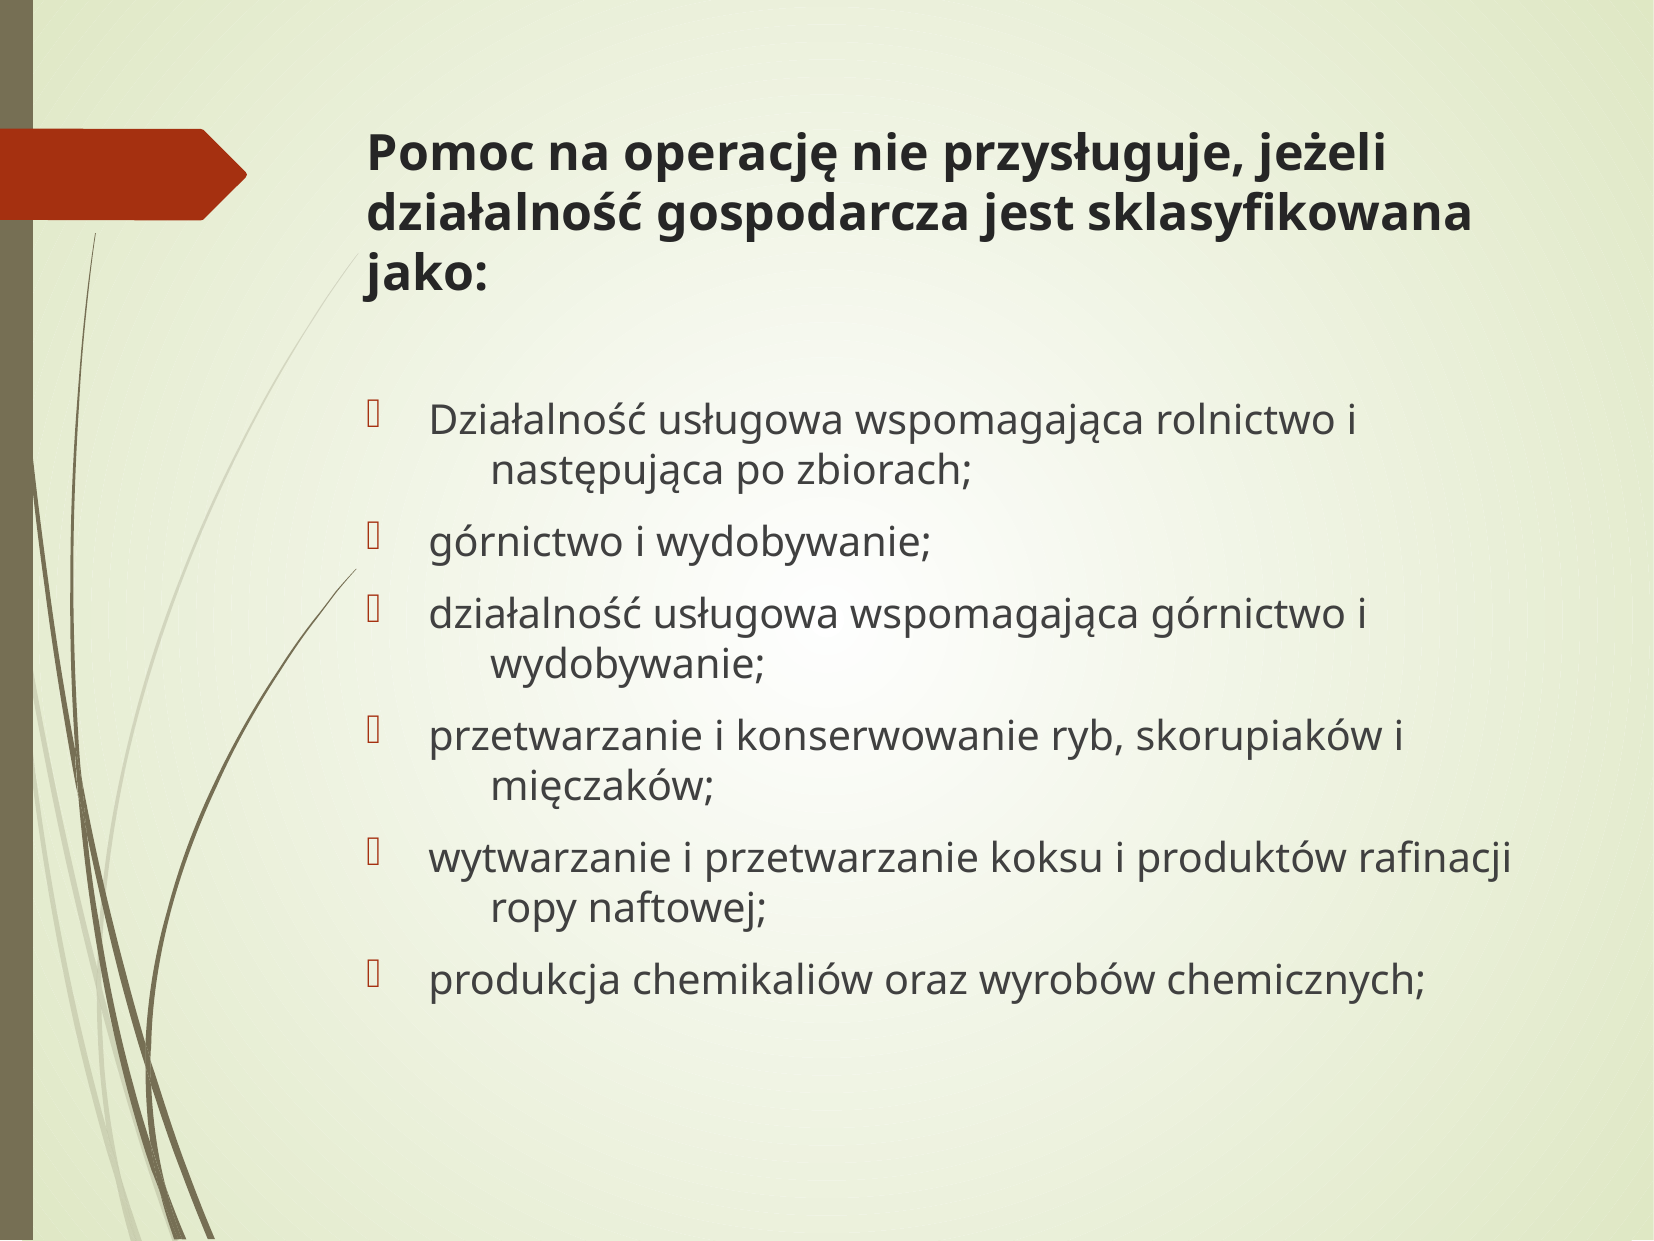

# Pomoc na operację nie przysługuje, jeżeli działalność gospodarcza jest sklasyfikowana jako:
Działalność usługowa wspomagająca rolnictwo i następująca po zbiorach;
górnictwo i wydobywanie;
działalność usługowa wspomagająca górnictwo i wydobywanie;
przetwarzanie i konserwowanie ryb, skorupiaków i mięczaków;
wytwarzanie i przetwarzanie koksu i produktów rafinacji ropy naftowej;
produkcja chemikaliów oraz wyrobów chemicznych;